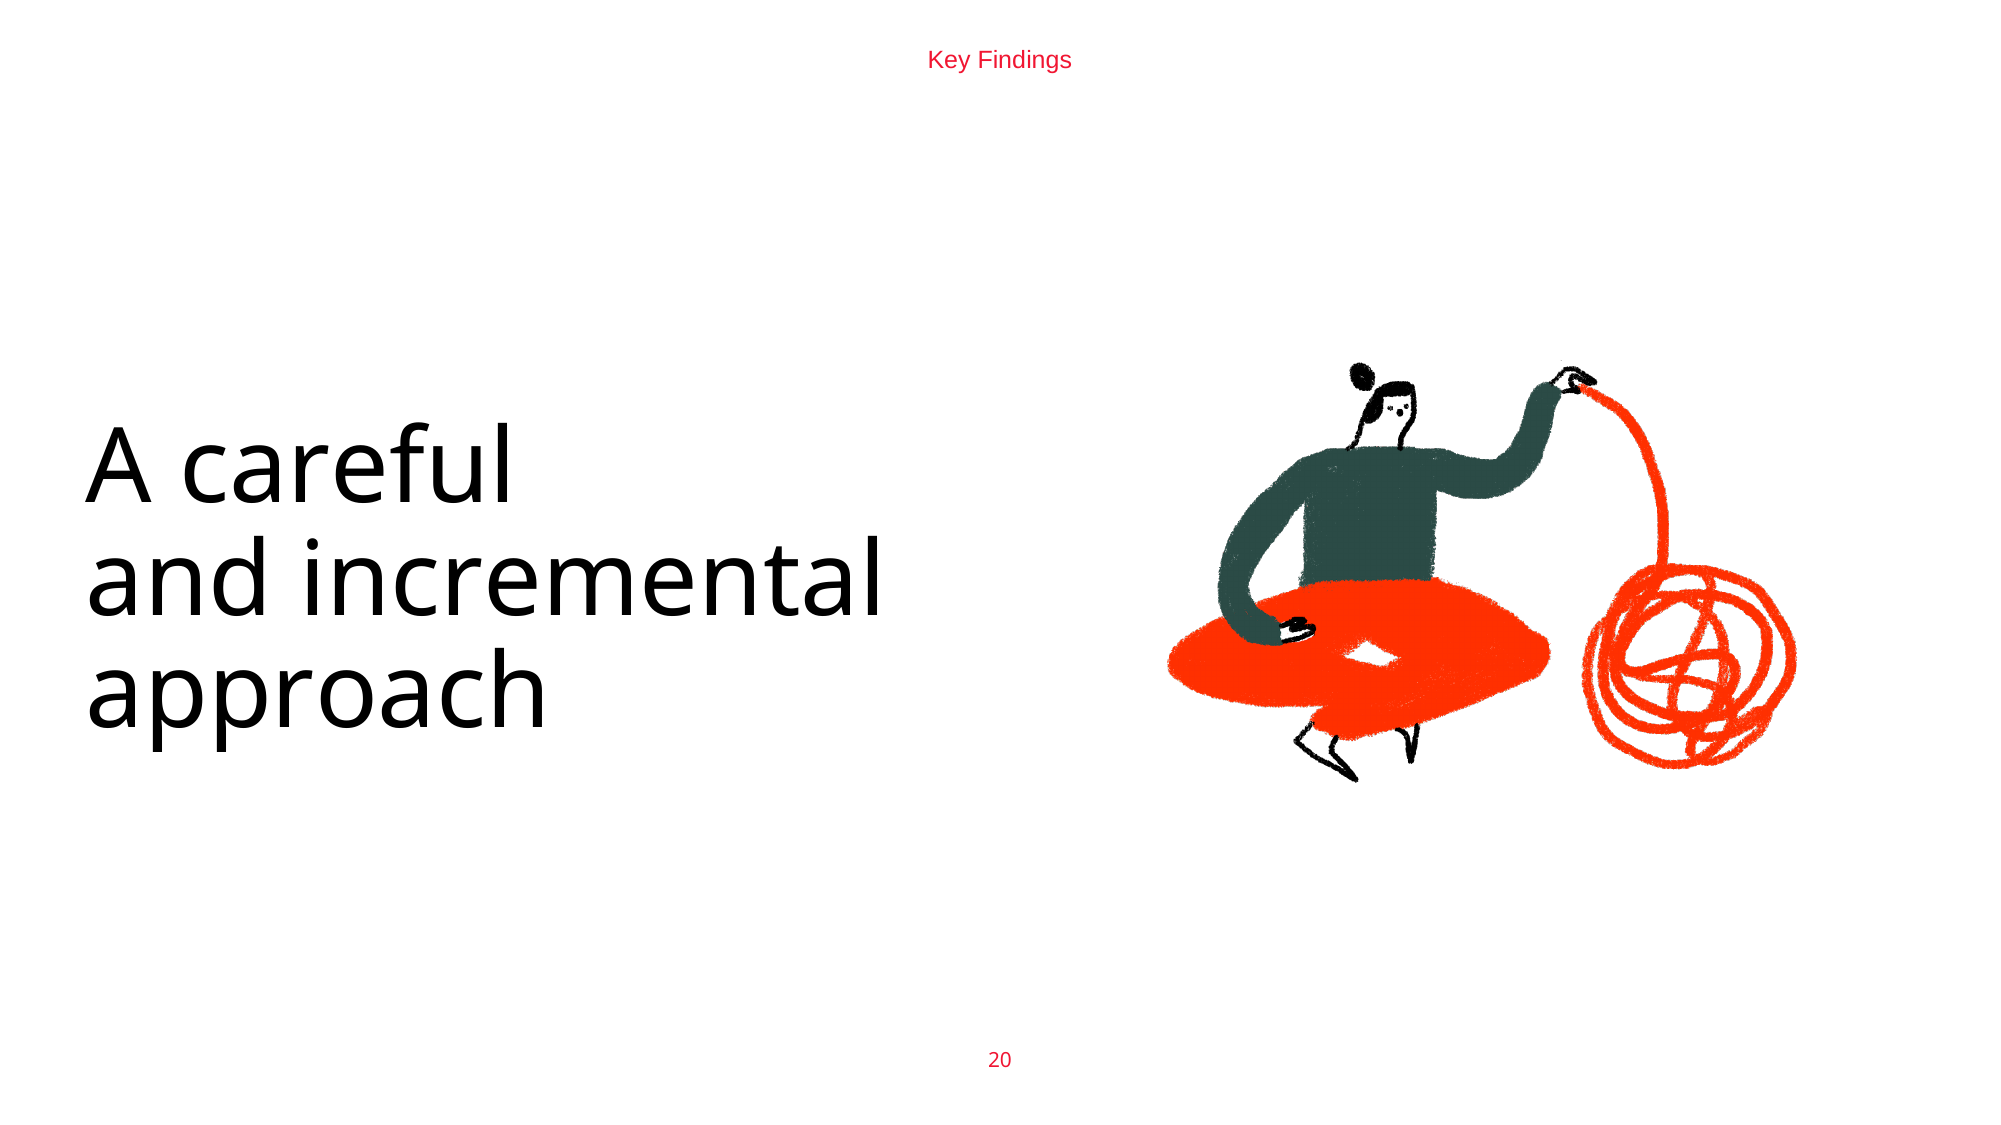

Key Findings
A careful
and incremental approach